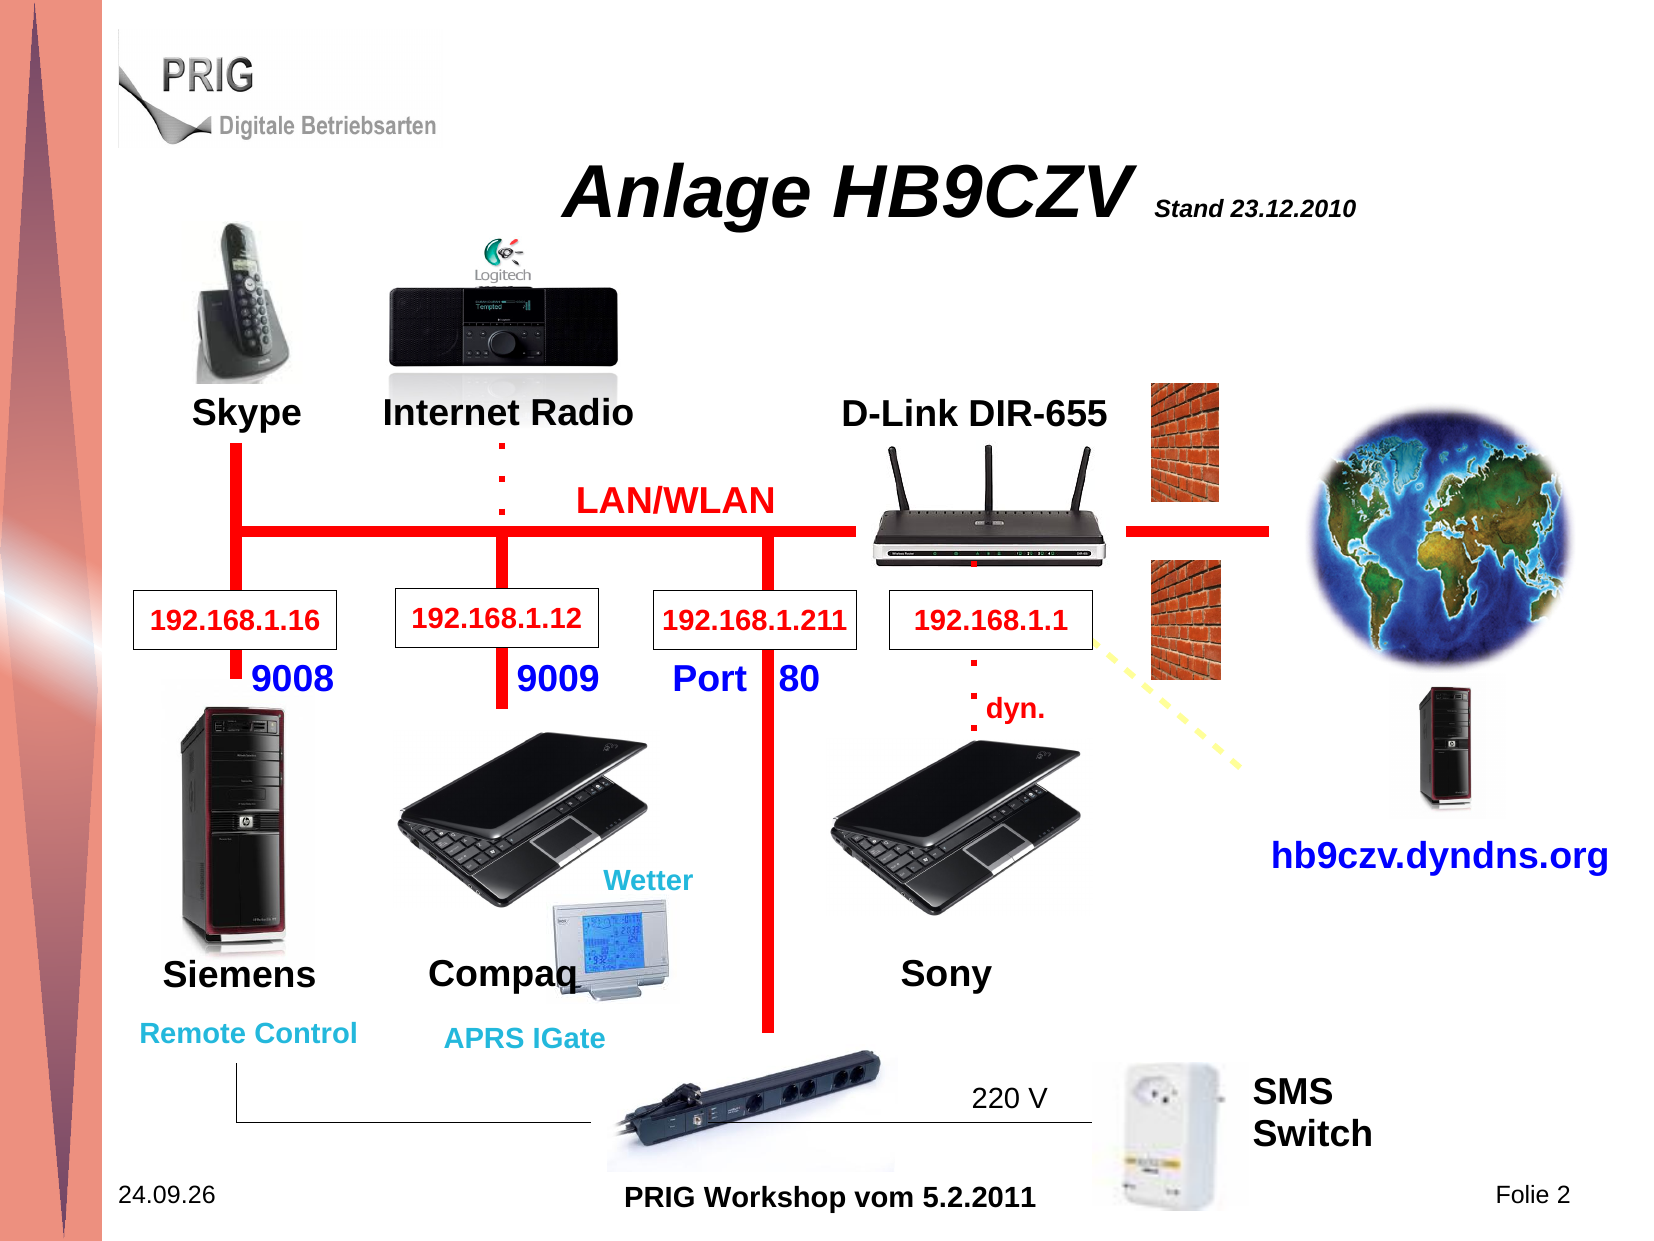

# Anlage HB9CZV Stand 23.12.2010
Skype
Internet Radio
D-Link DIR-655
LAN/WLAN
192.168.1.12
192.168.1.12
192.168.1.16
192.168.1.211
192.168.1.1
9008
9009
Port 80
dyn.
hb9czv.dyndns.org
Wetter
Compaq
Sony
Siemens
Remote Control
APRS IGate
SMS
Switch
220 V
PRIG
2